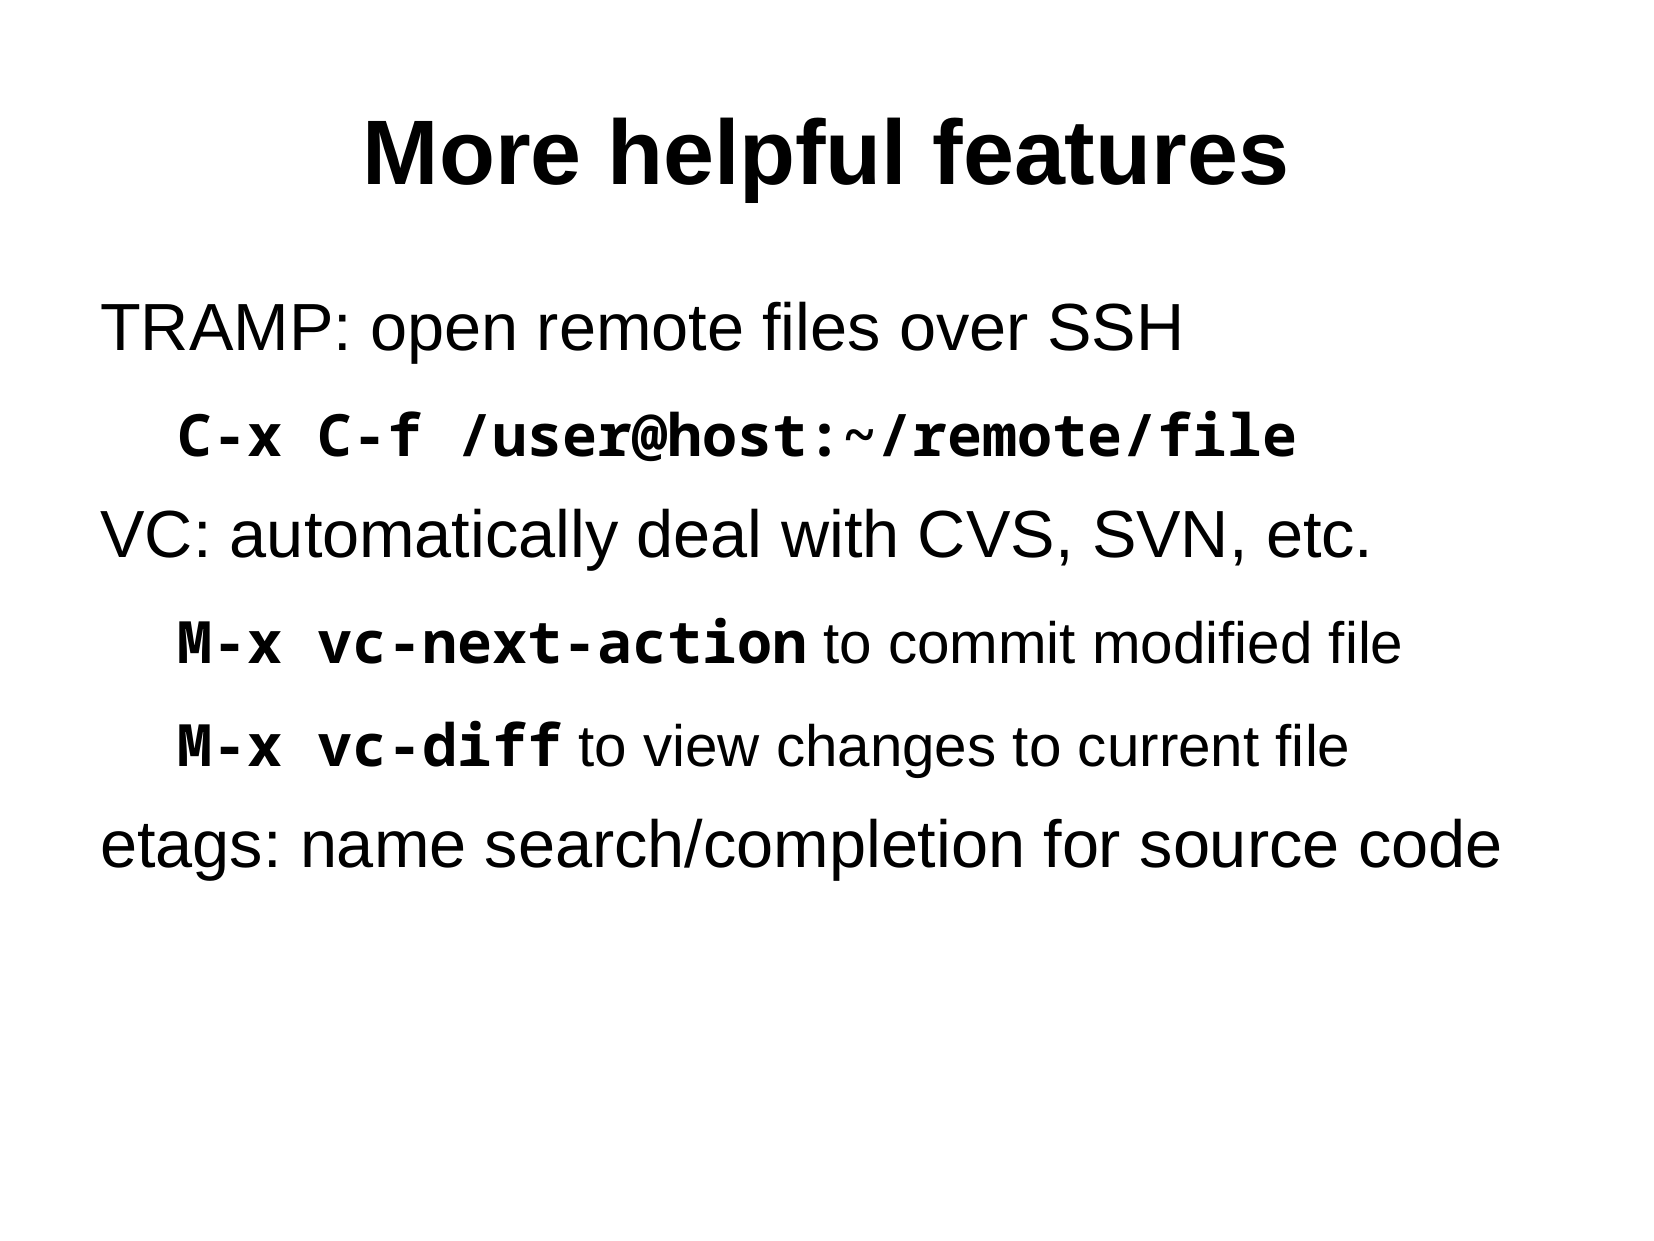

# More helpful features
TRAMP: open remote files over SSH
C-x C-f /user@host:~/remote/file
VC: automatically deal with CVS, SVN, etc.
M-x vc-next-action to commit modified file
M-x vc-diff to view changes to current file
etags: name search/completion for source code